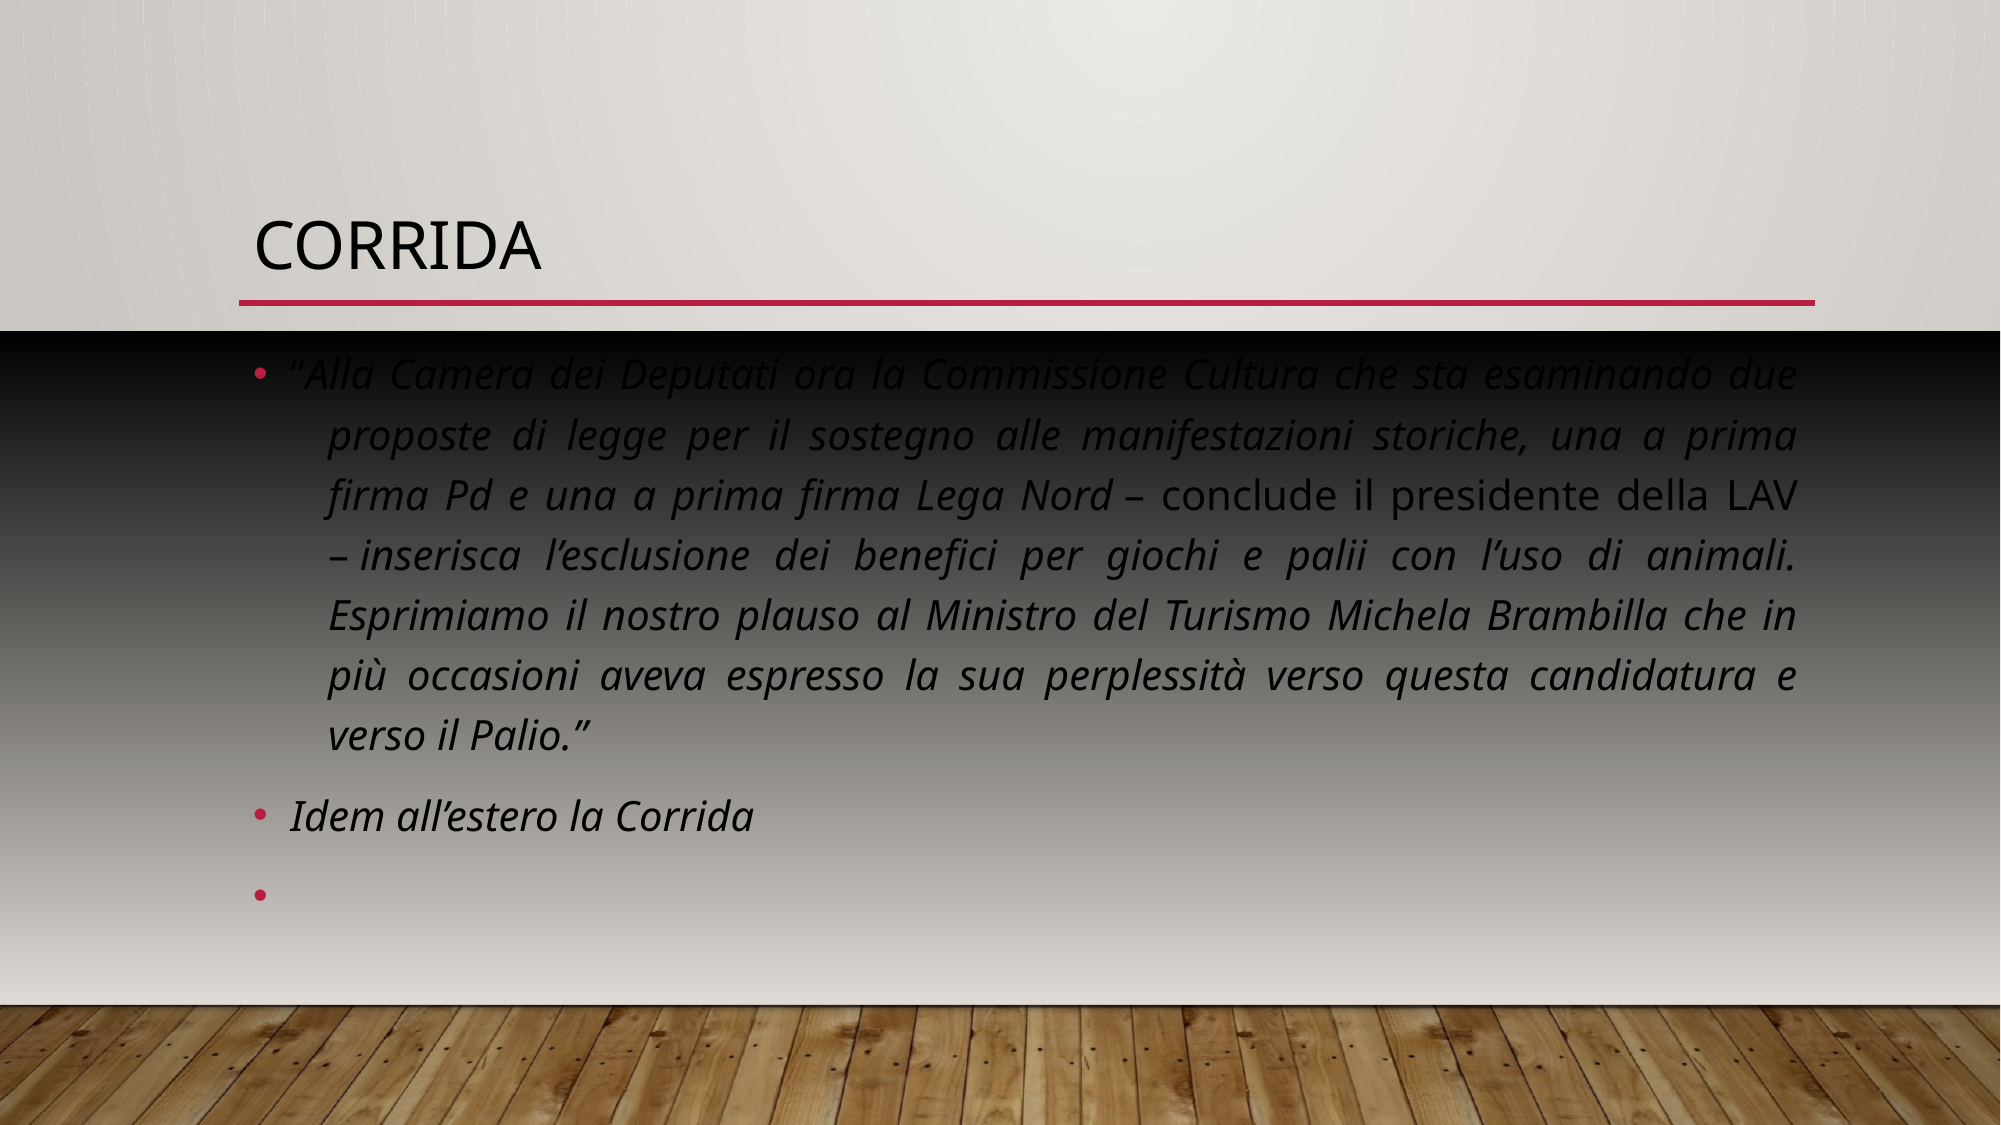

# corrida
“Alla Camera dei Deputati ora la Commissione Cultura che sta esaminando due proposte di legge per il sostegno alle manifestazioni storiche, una a prima firma Pd e una a prima firma Lega Nord – conclude il presidente della LAV – inserisca l’esclusione dei benefici per giochi e palii con l’uso di animali. Esprimiamo il nostro plauso al Ministro del Turismo Michela Brambilla che in più occasioni aveva espresso la sua perplessità verso questa candidatura e verso il Palio.”
Idem all’estero la Corrida